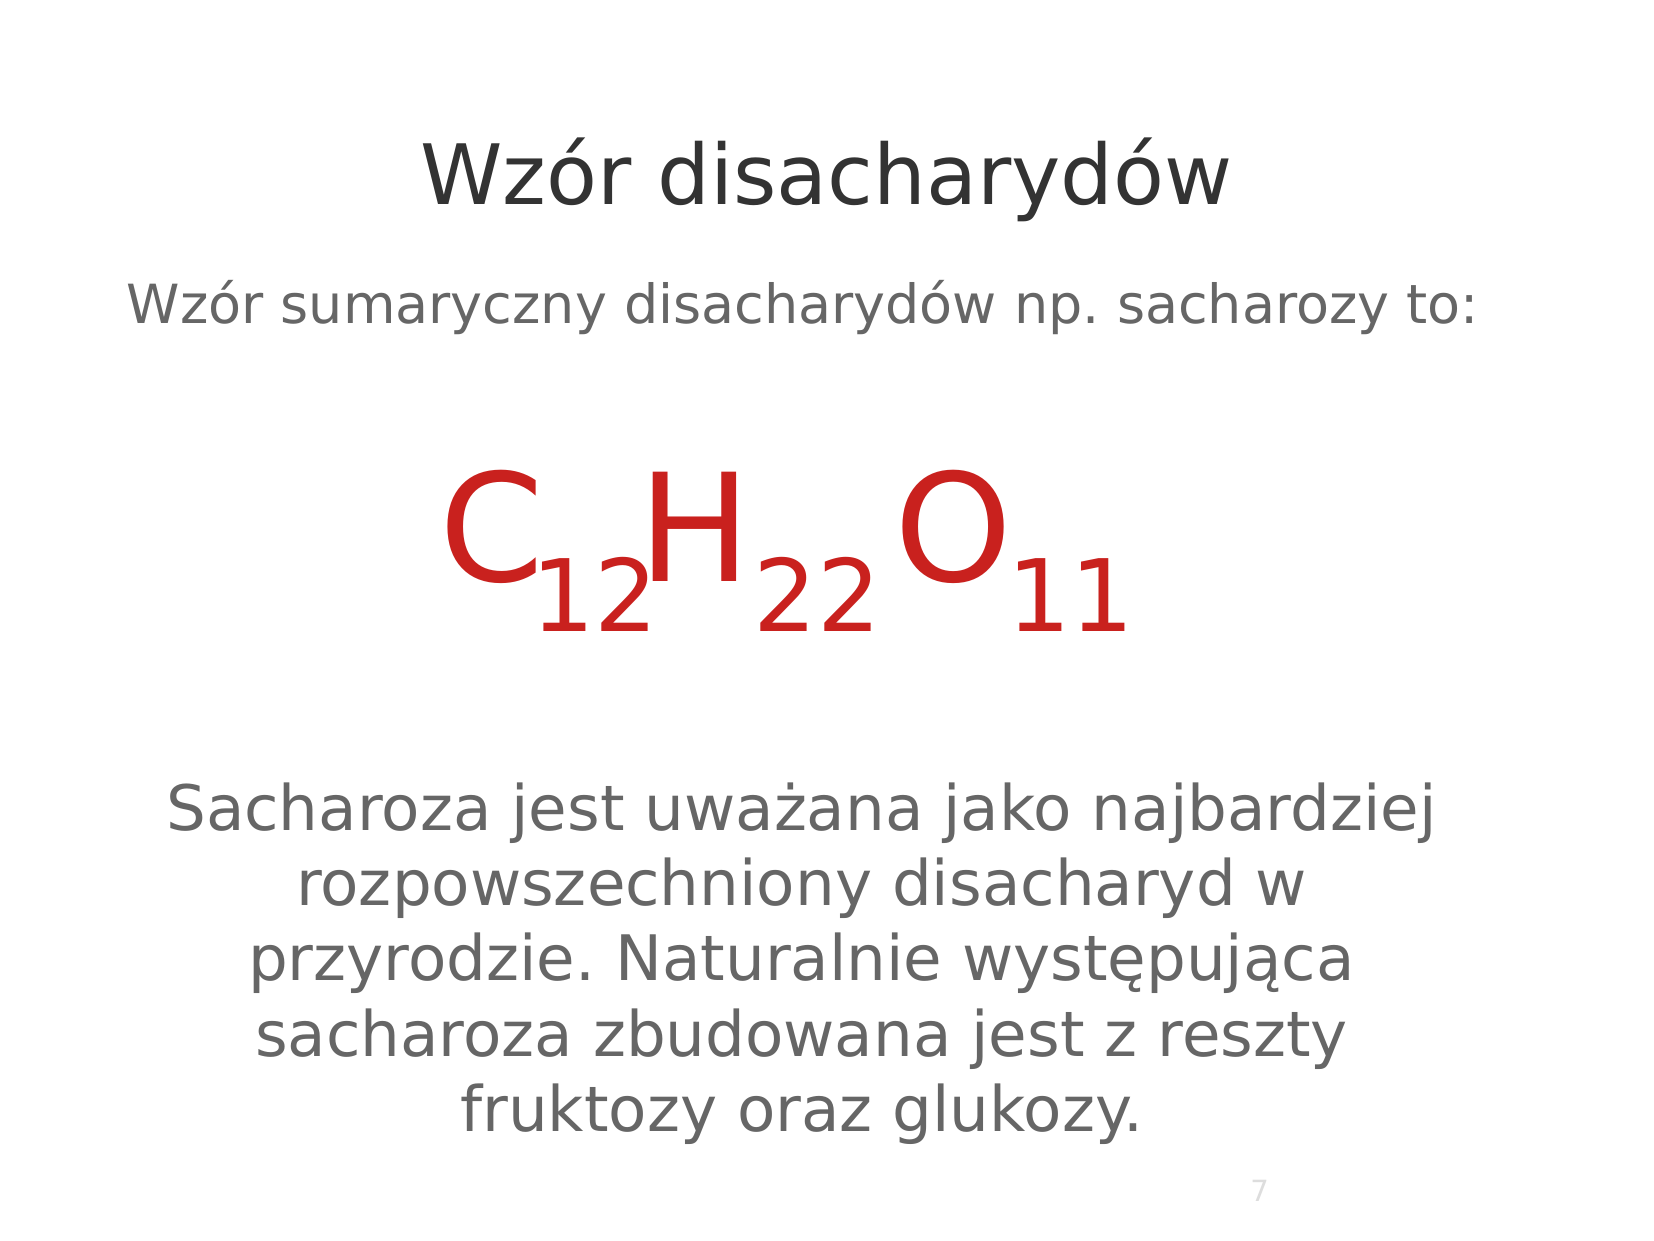

# Wzór disacharydów
Wzór sumaryczny disacharydów np. sacharozy to:
C H O
12 22 11
Sacharoza jest uważana jako najbardziej rozpowszechniony disacharyd w przyrodzie. Naturalnie występująca sacharoza zbudowana jest z reszty fruktozy oraz glukozy.